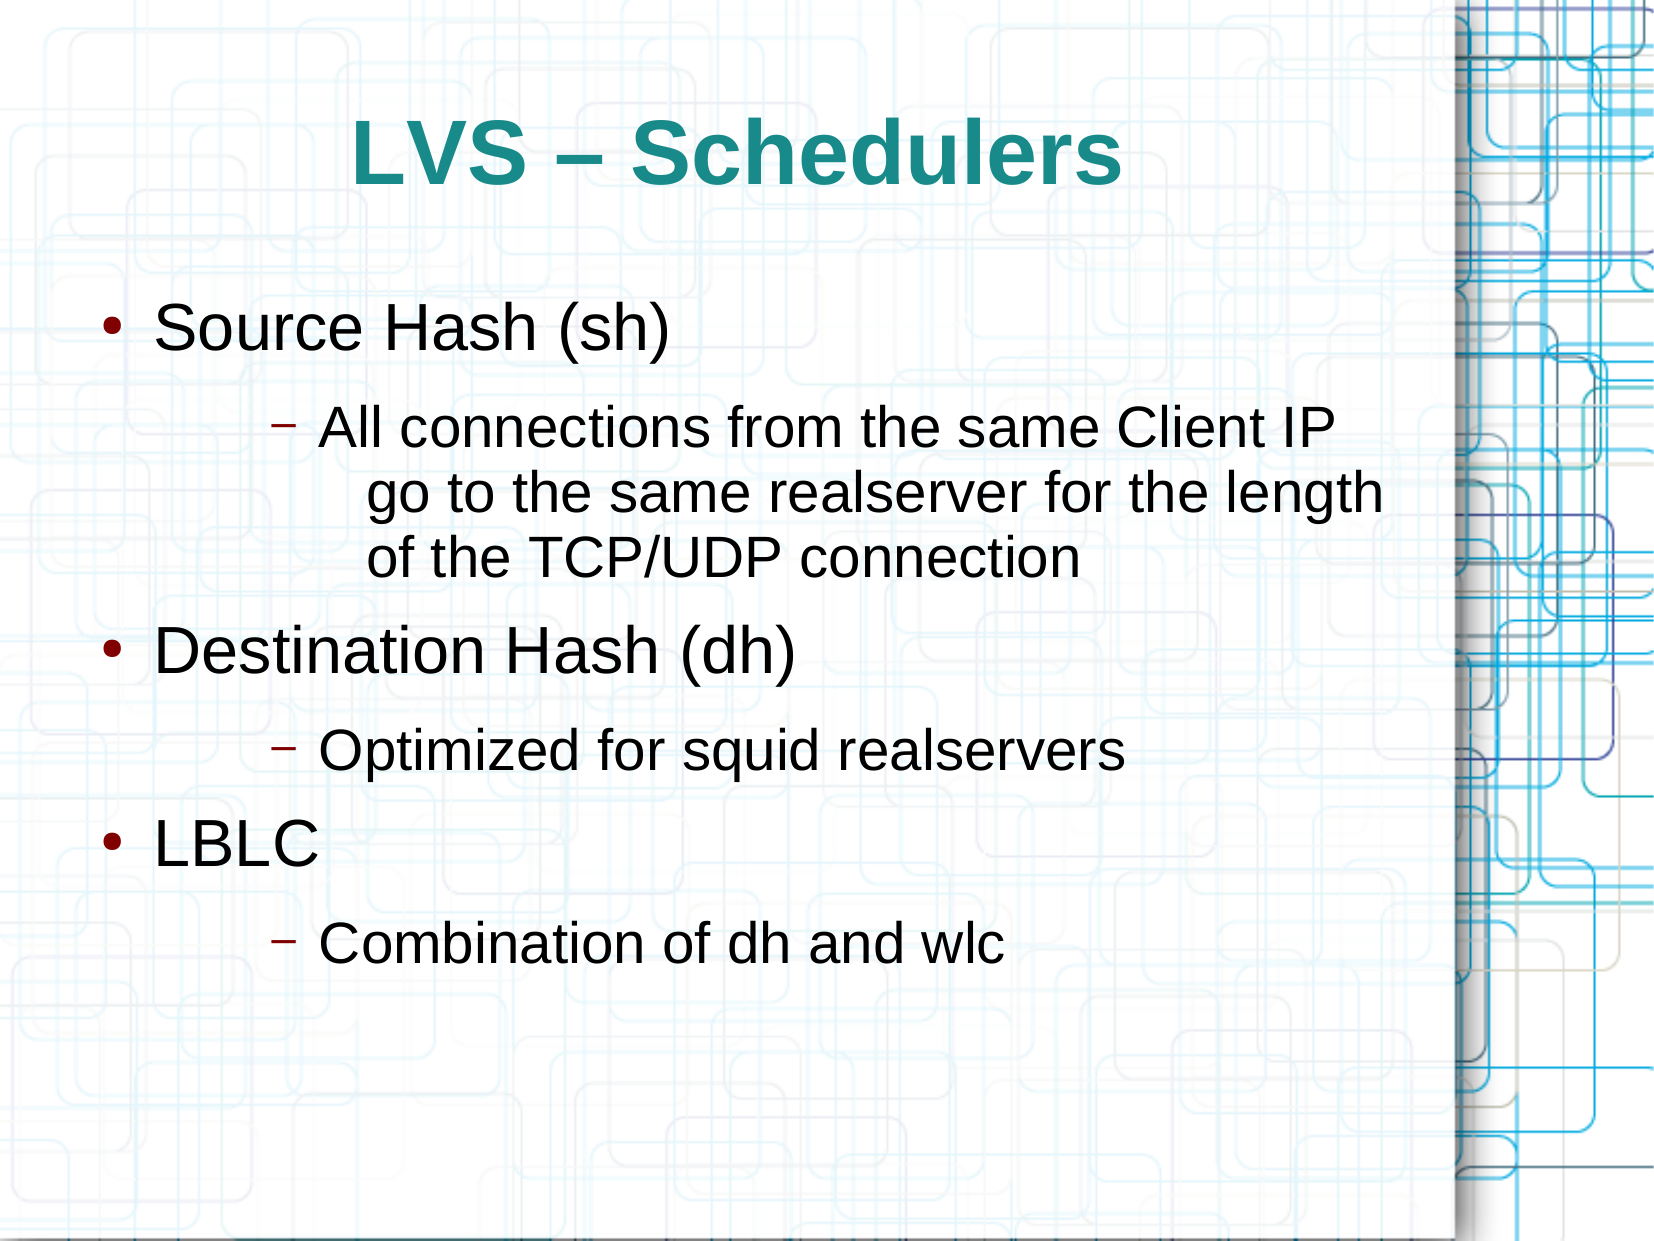

# LVS – Schedulers
Source Hash (sh)
All connections from the same Client IP go to the same realserver for the length of the TCP/UDP connection
Destination Hash (dh)
Optimized for squid realservers
LBLC
Combination of dh and wlc